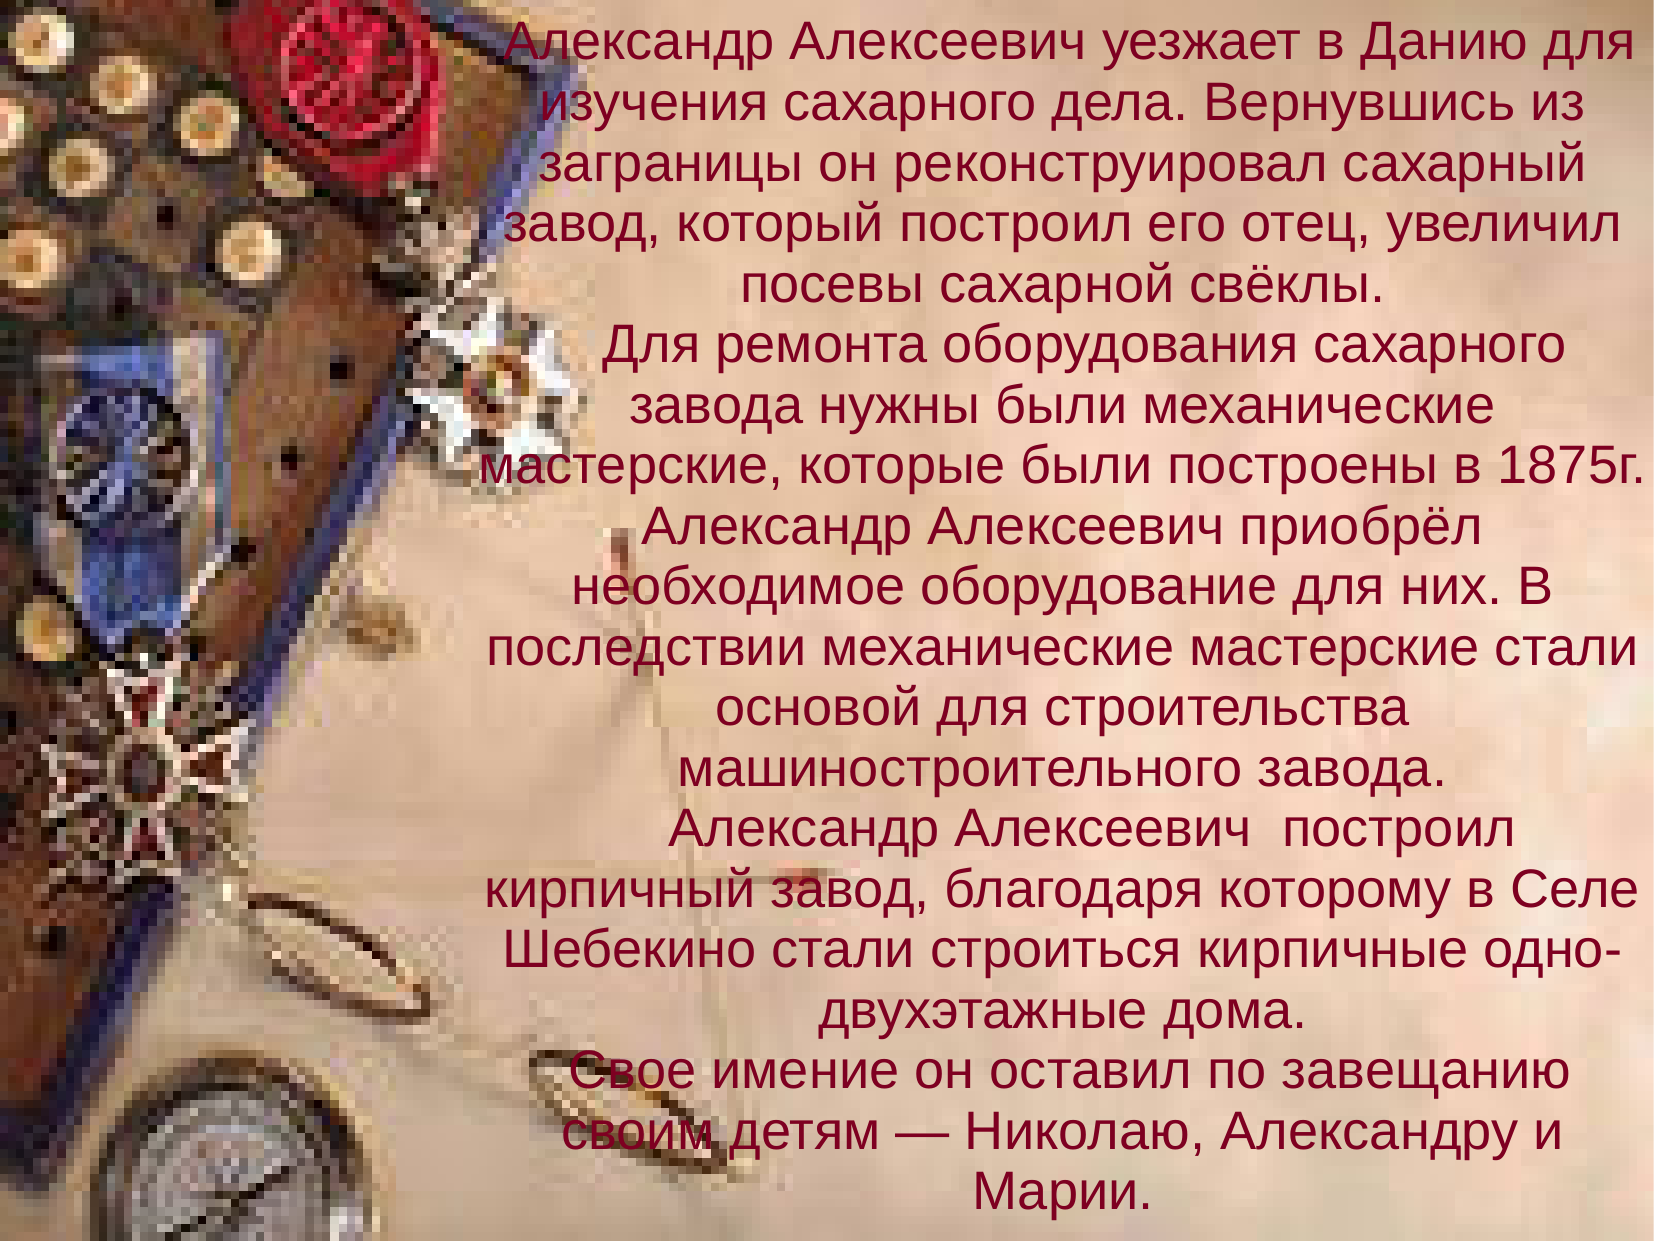

# Александр Алексеевич уезжает в Данию для изучения сахарного дела. Вернувшись из заграницы он реконструировал сахарный завод, который построил его отец, увеличил посевы сахарной свёклы.
 Для ремонта оборудования сахарного завода нужны были механические мастерские, которые были построены в 1875г. Александр Алексеевич приобрёл необходимое оборудование для них. В последствии механические мастерские стали основой для строительства машиностроительного завода.
 Александр Алексеевич построил кирпичный завод, благодаря которому в Селе Шебекино стали строиться кирпичные одно-двухэтажные дома.
 Свое имение он оставил по завещанию своим детям — Николаю, Александру и Марии.